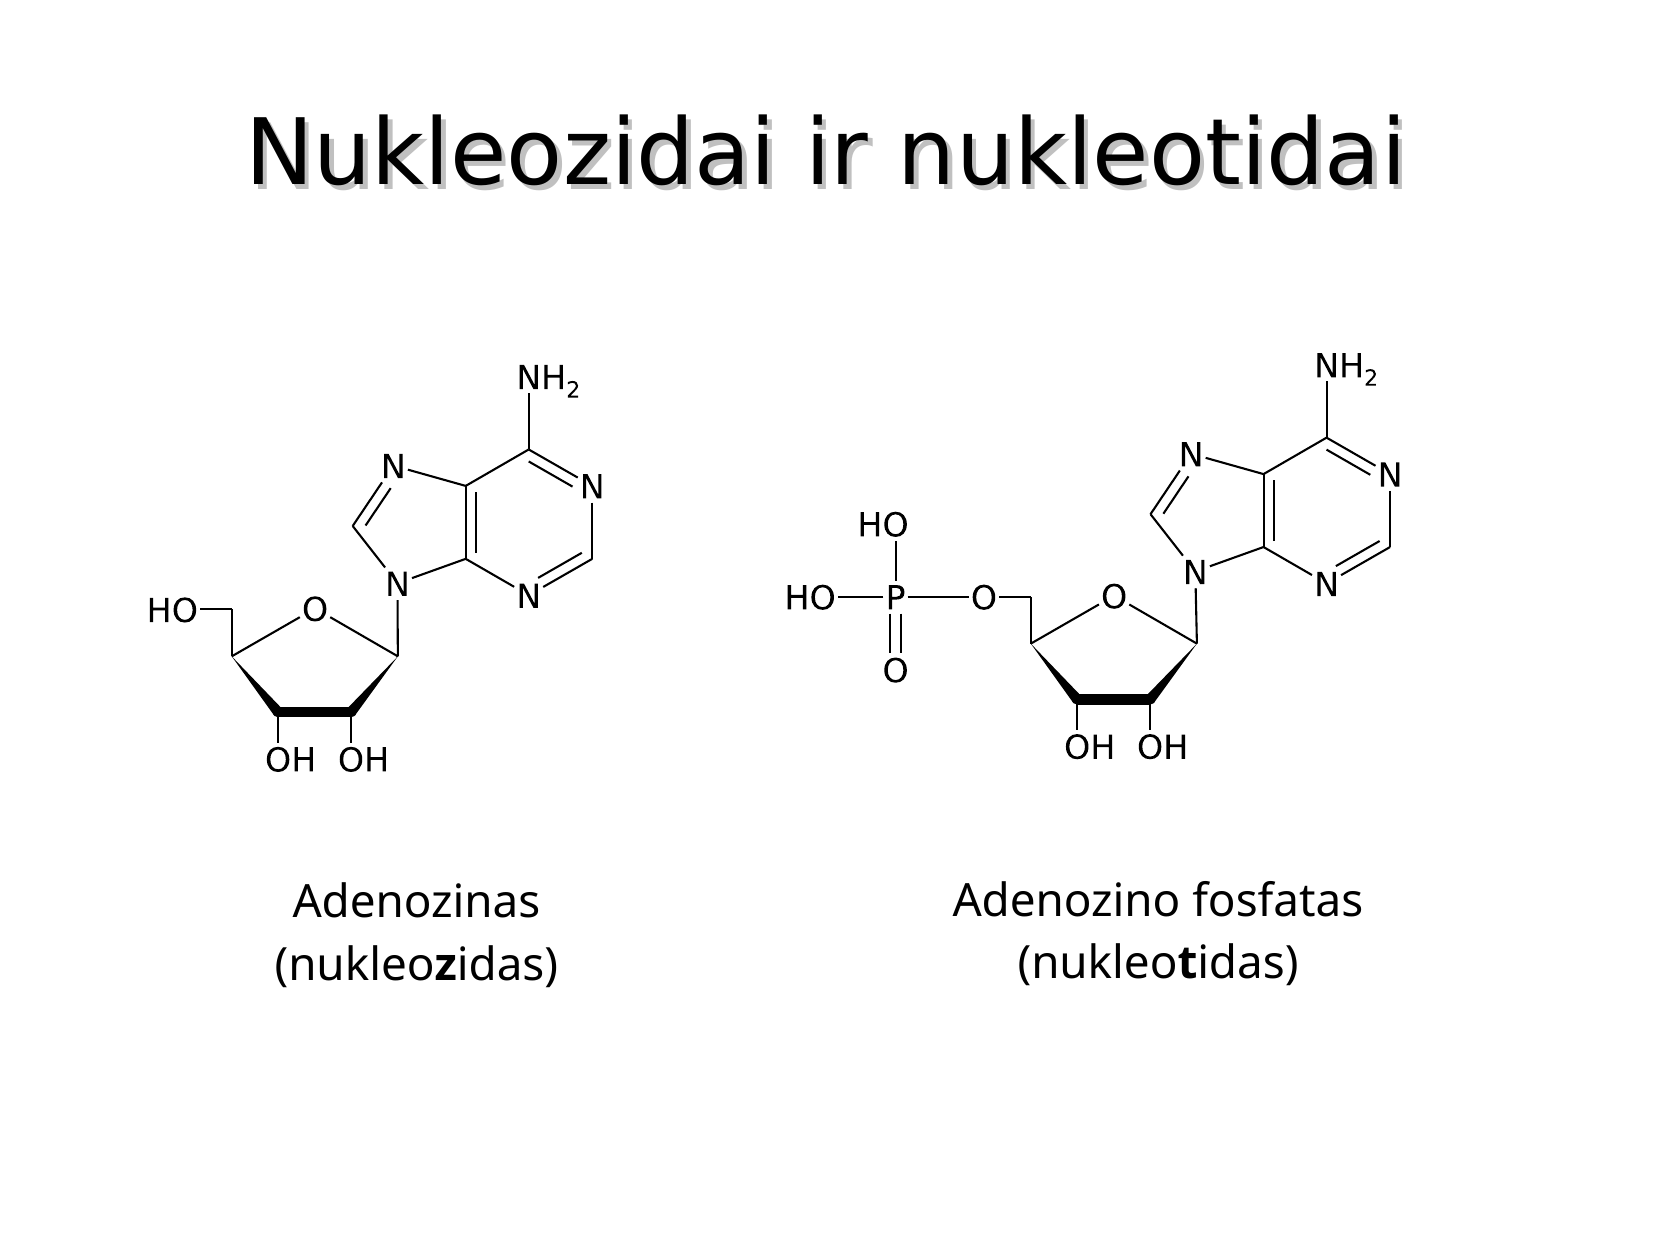

# Nukleozidai ir nukleotidai
Adenozino fosfatas
(nukleotidas)
Adenozinas
(nukleozidas)